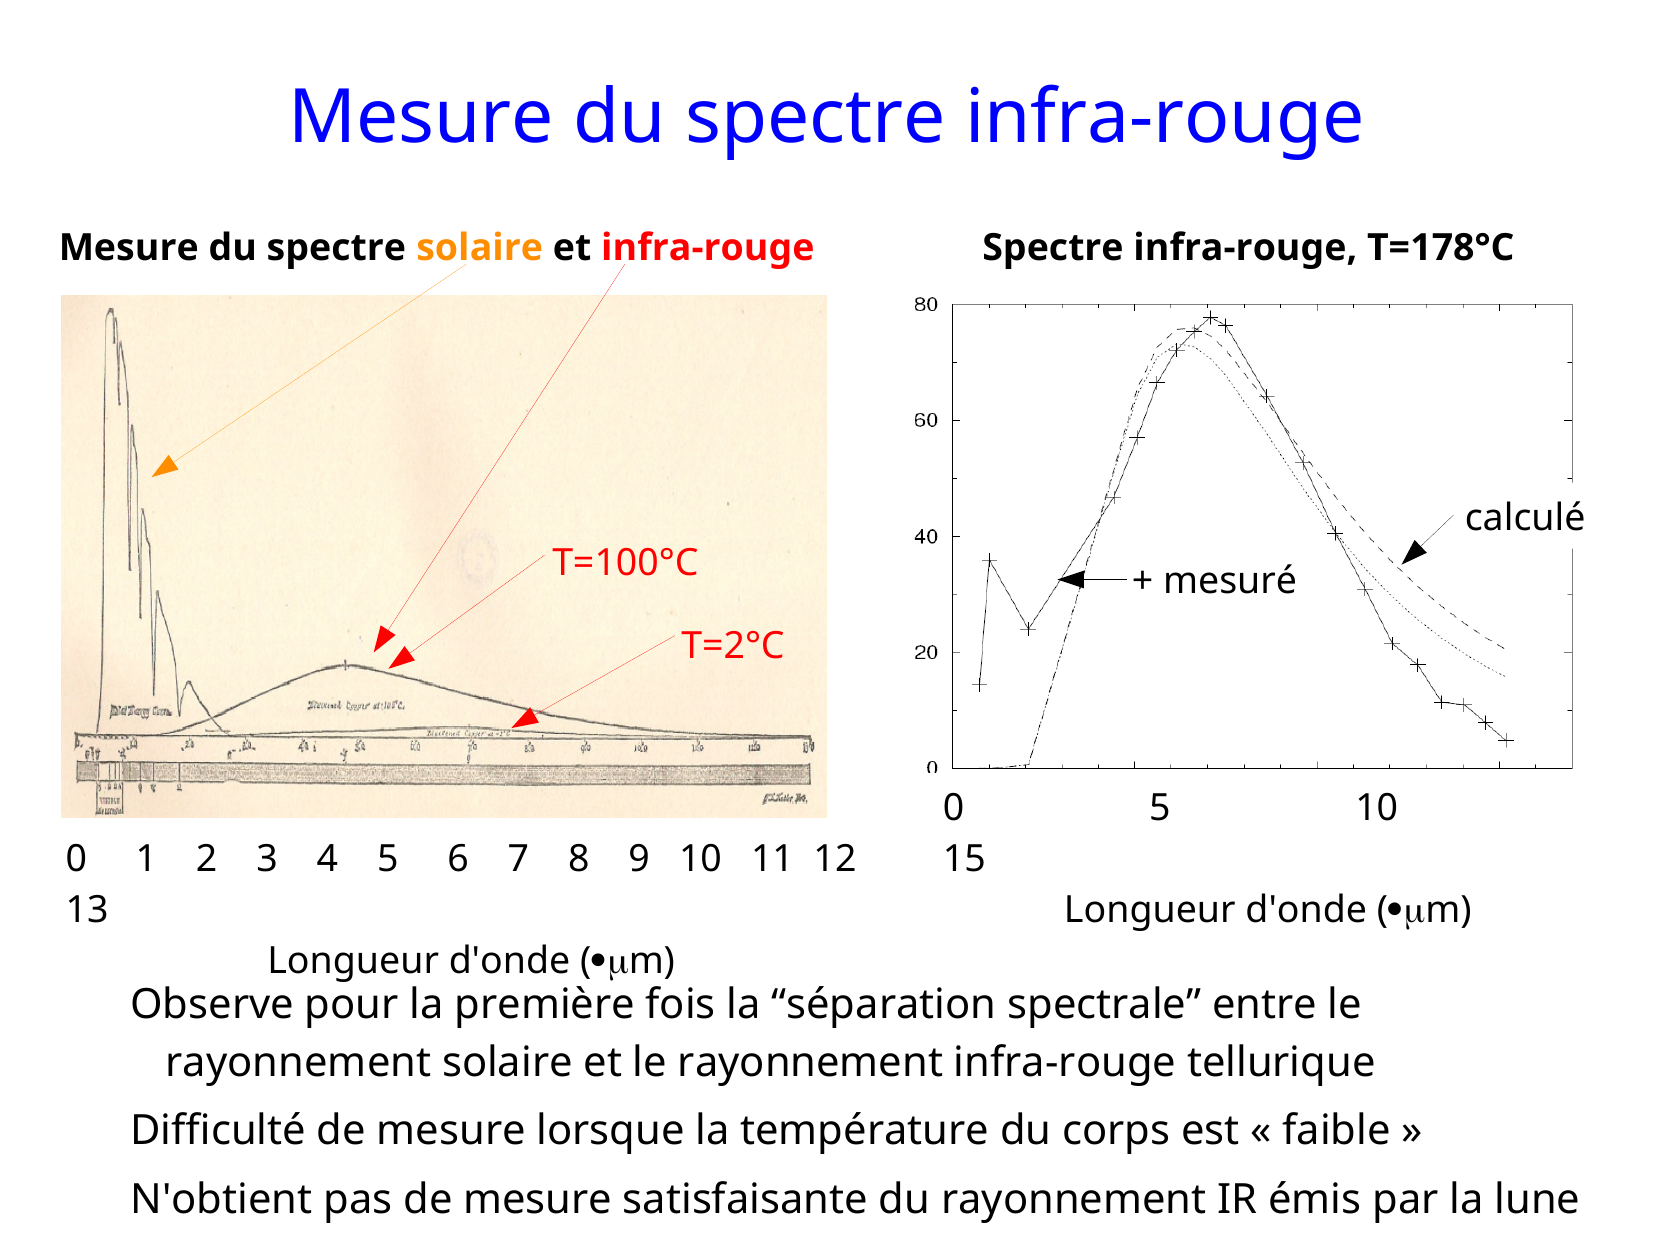

# Mesure du spectre infra-rouge
Mesure du spectre solaire et infra-rouge
Spectre infra-rouge, T=178°C
calculé
T=100°C
+ mesuré
T=2°C
0 5 10 15
Longueur d'onde (m)
0 1 2 3 4 5 6 7 8 9 10 11 12 13
Longueur d'onde (m)
Observe pour la première fois la “séparation spectrale” entre le rayonnement solaire et le rayonnement infra-rouge tellurique
Difficulté de mesure lorsque la température du corps est « faible »
N'obtient pas de mesure satisfaisante du rayonnement IR émis par la lune